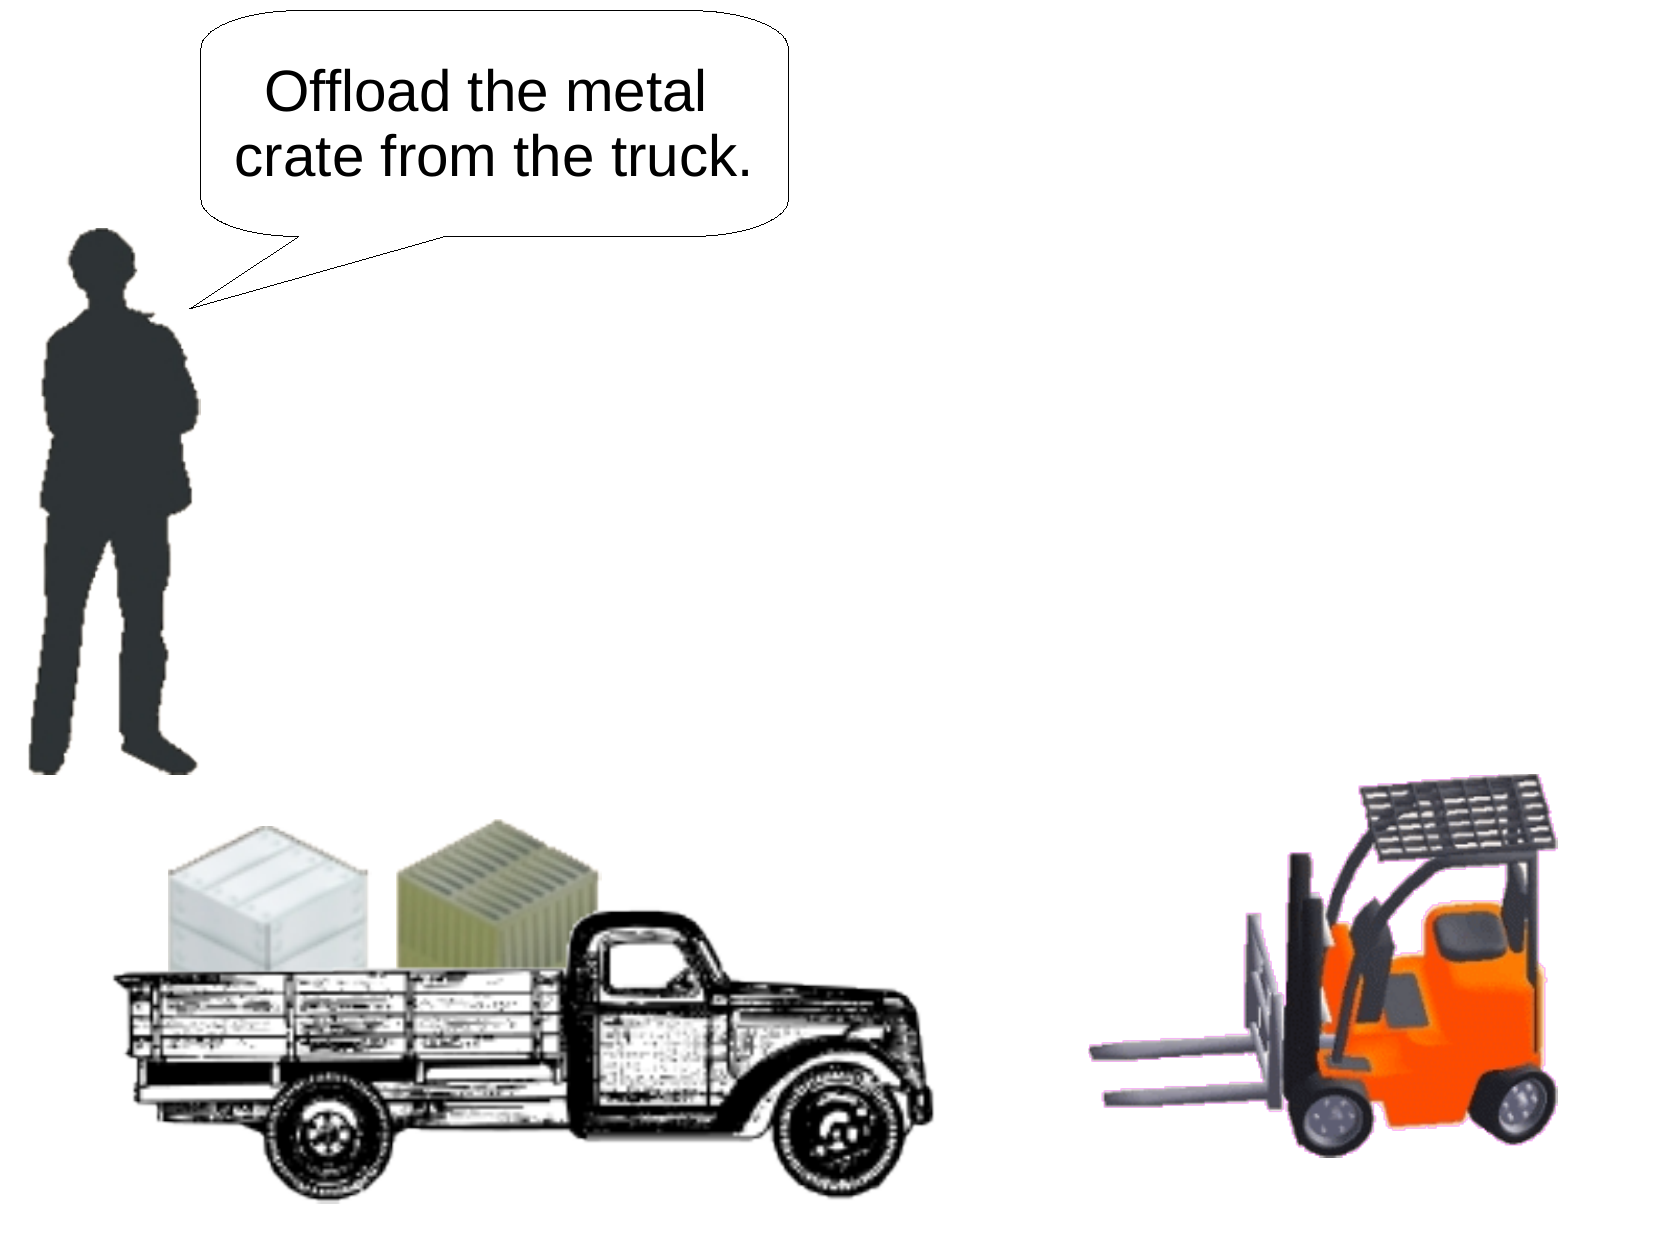

Offload the metal
crate from the truck.